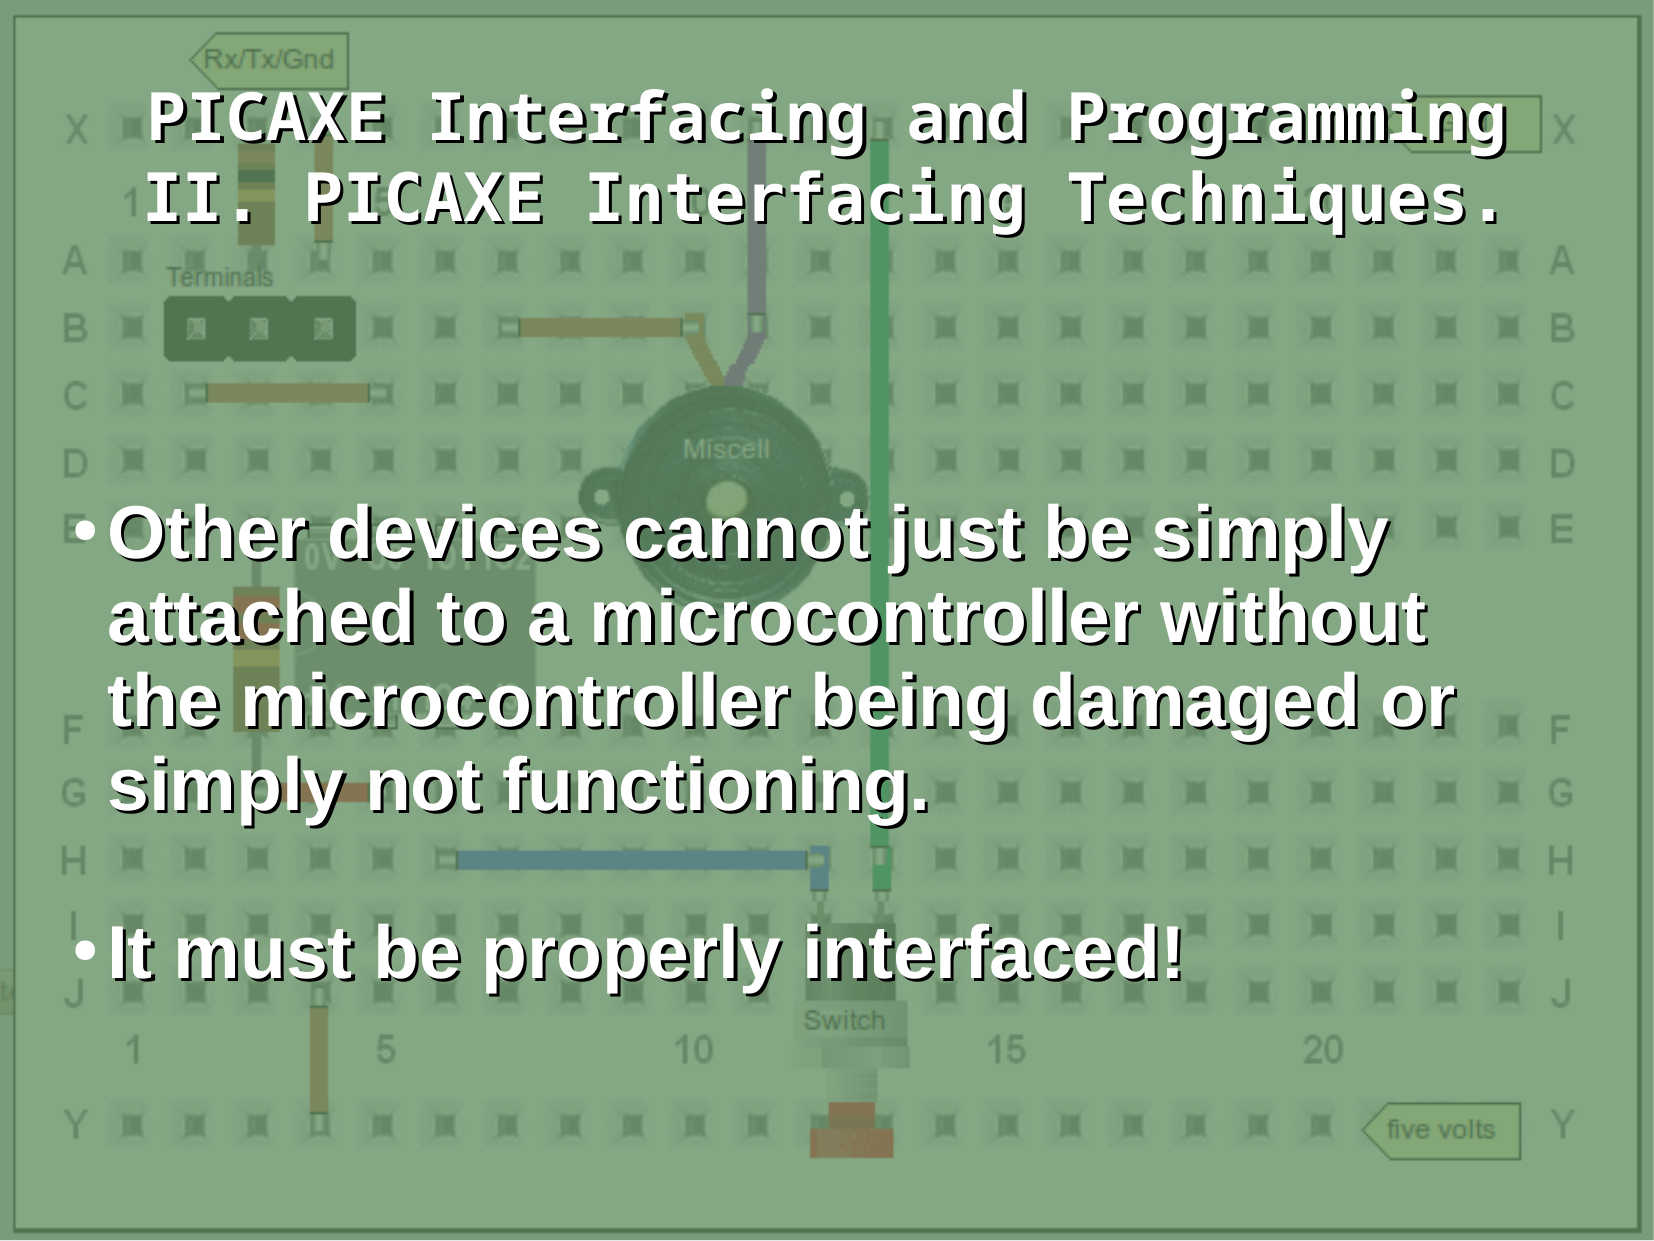

# PICAXE Interfacing and Programming II. PICAXE Interfacing Techniques.
Other devices cannot just be simply
attached to a microcontroller without the microcontroller being damaged or
simply not functioning.
It must be properly interfaced!